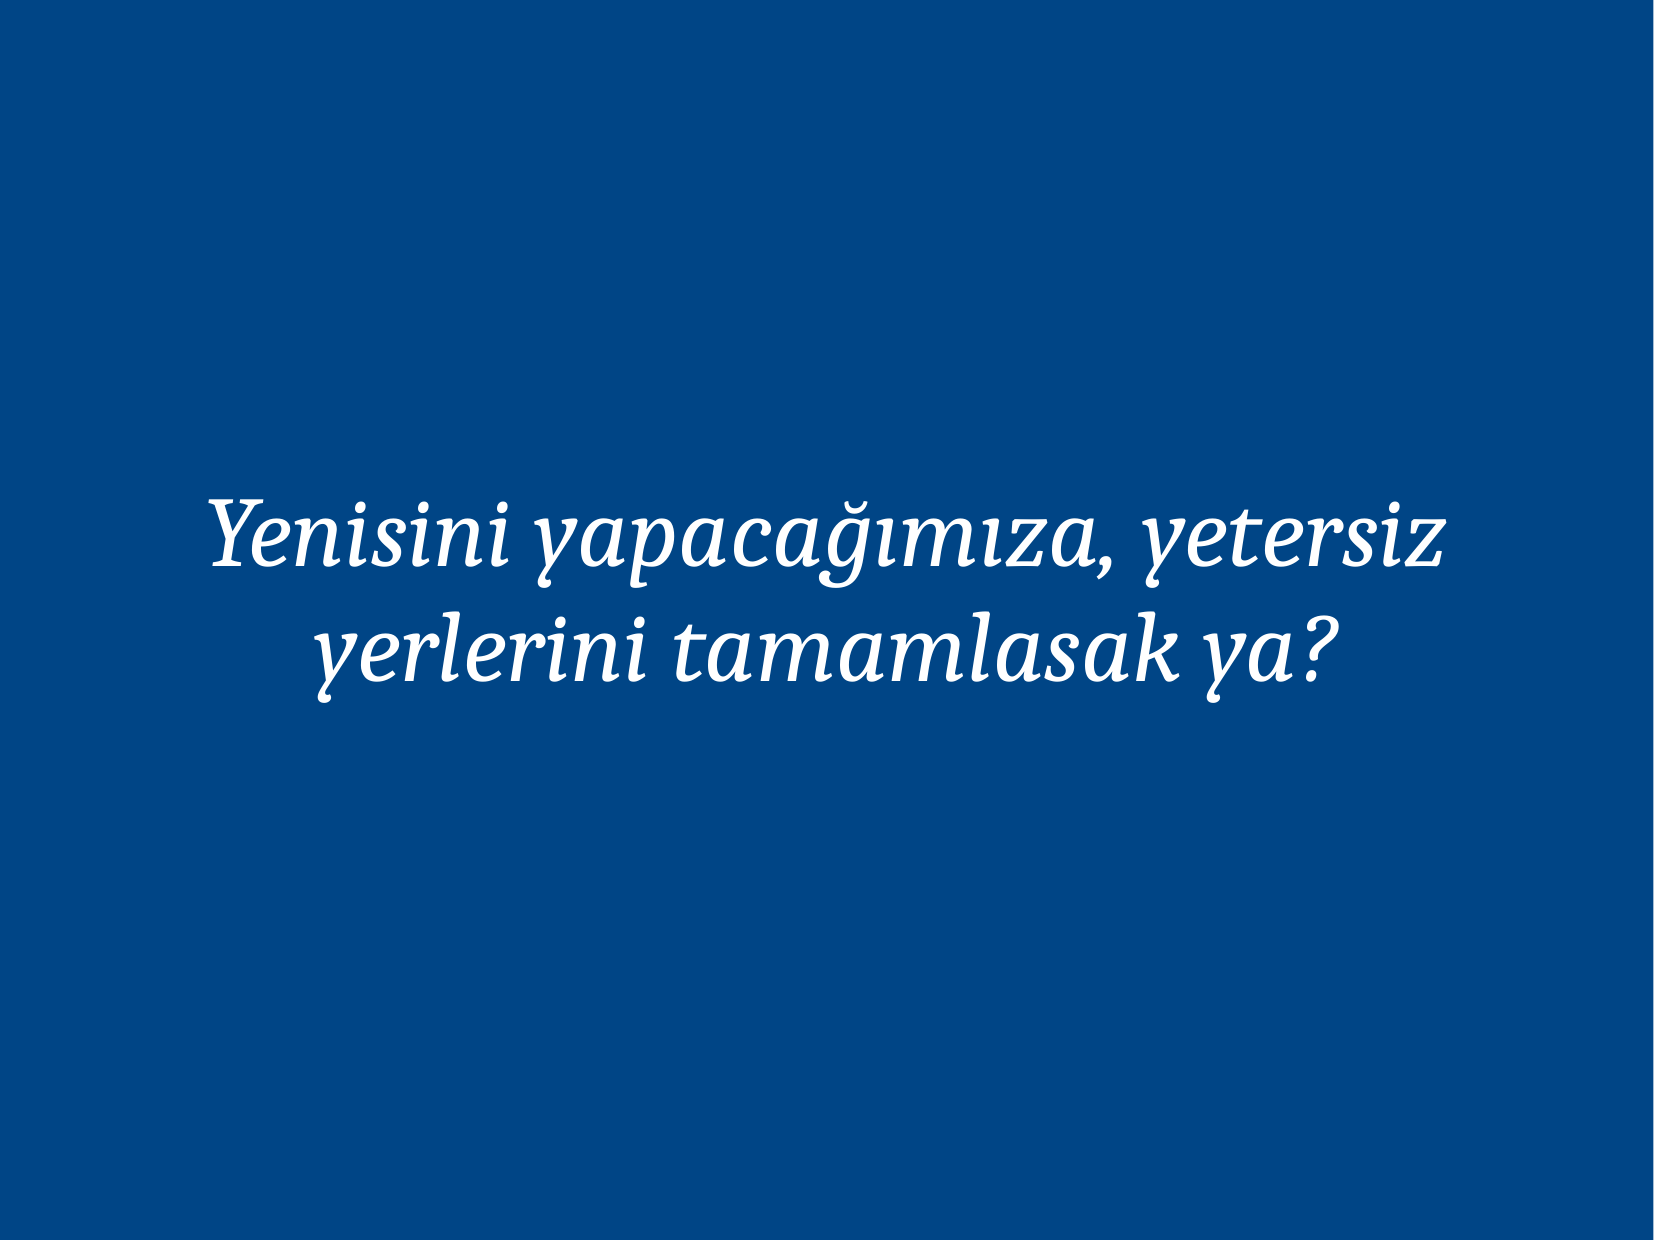

# Yenisini yapacağımıza, yetersiz yerlerini tamamlasak ya?